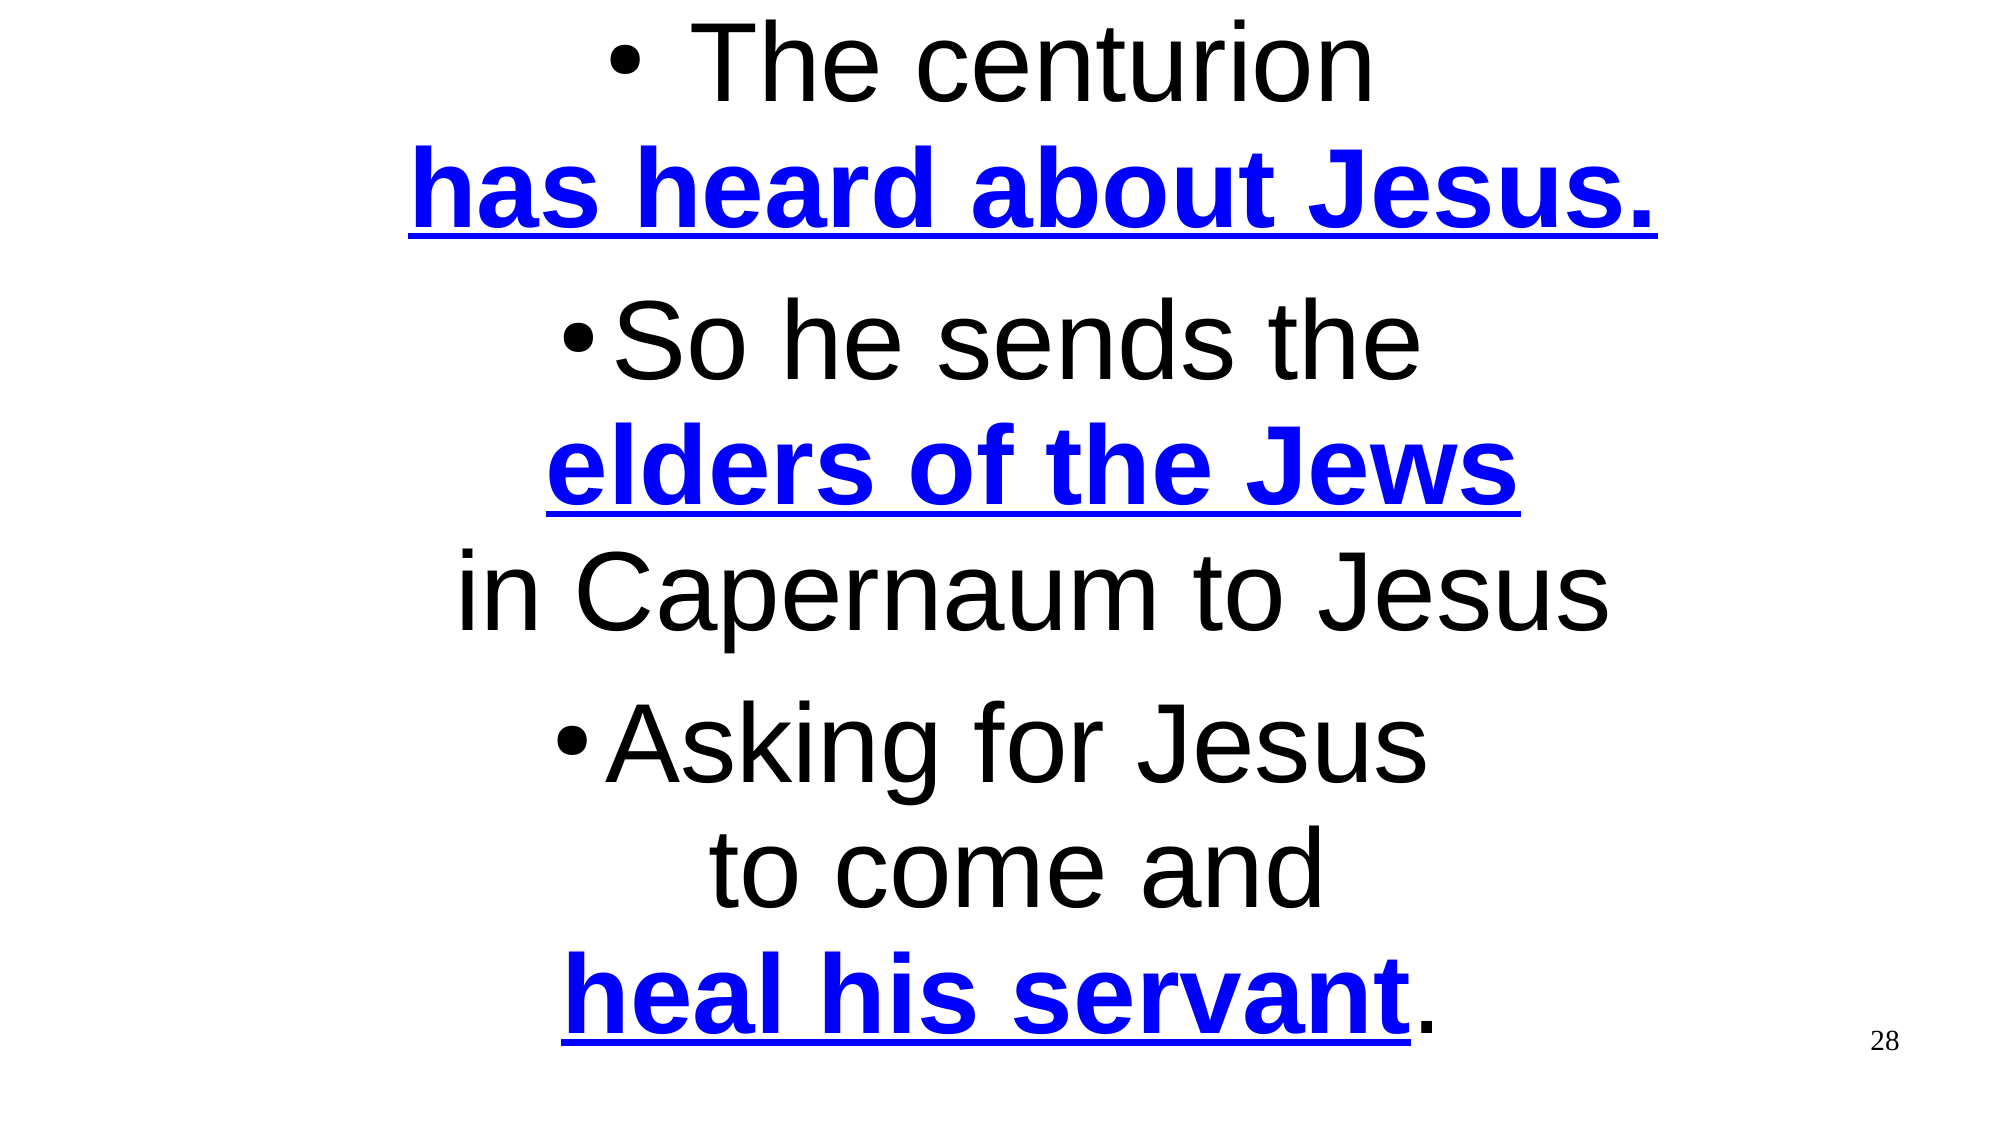

# The centurion has heard about Jesus.
So he sends the
elders of the Jews
 in Capernaum to Jesus
Asking for Jesus
to come and
heal his servant.
28